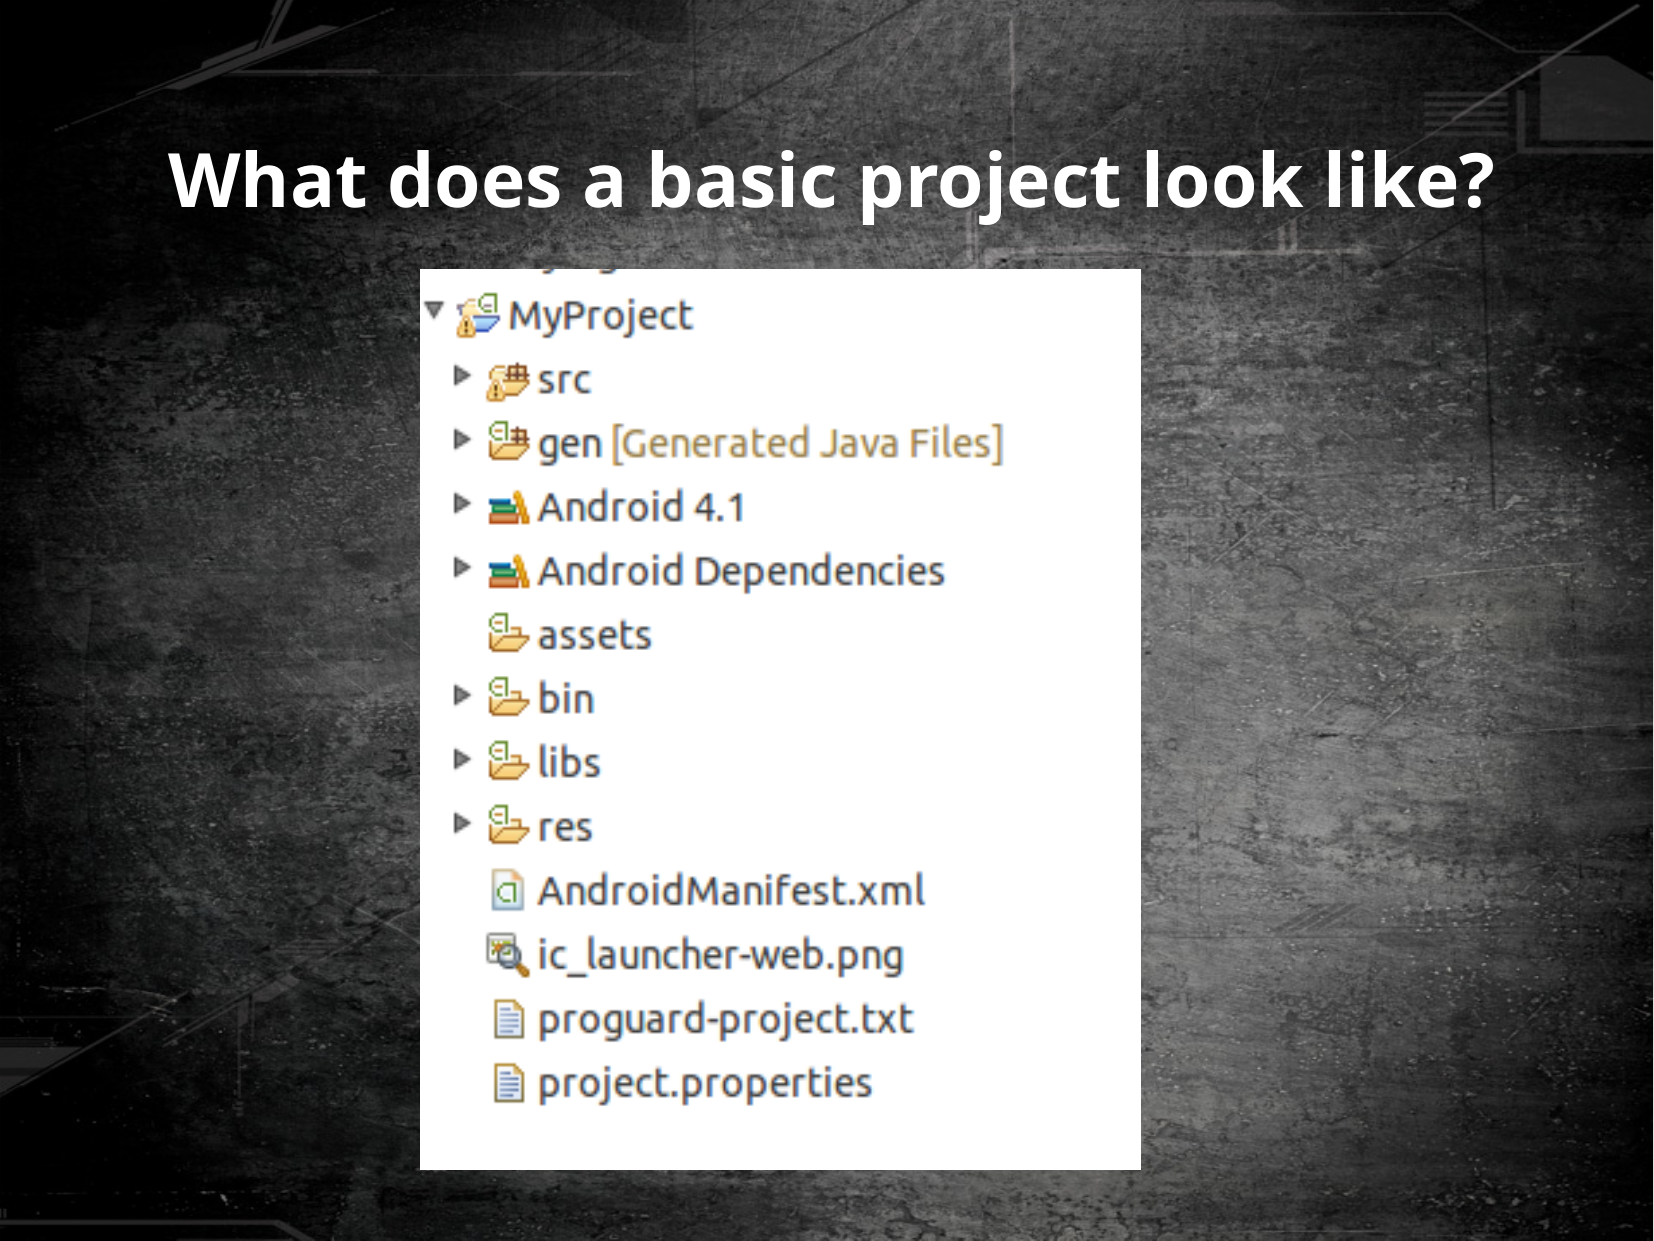

What does a basic project look like?